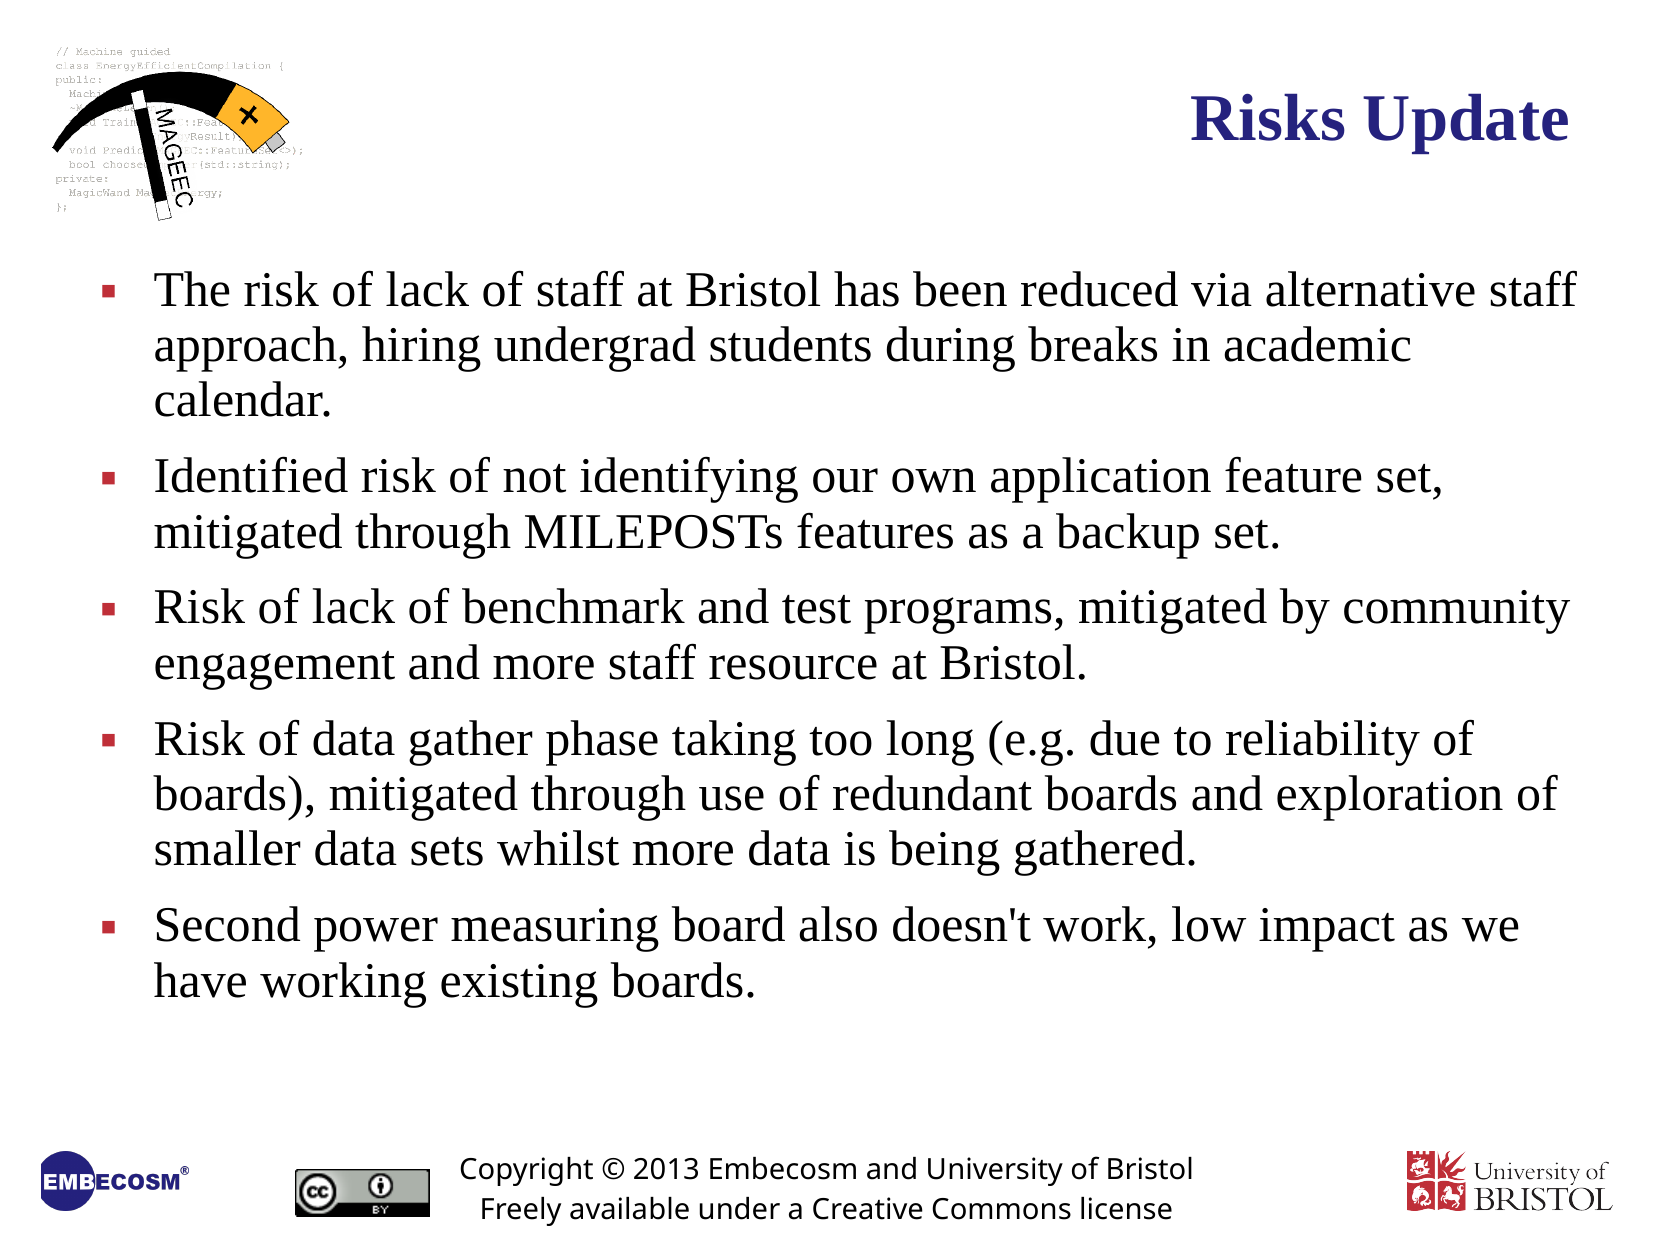

# Risks Update
The risk of lack of staff at Bristol has been reduced via alternative staff approach, hiring undergrad students during breaks in academic calendar.
Identified risk of not identifying our own application feature set, mitigated through MILEPOSTs features as a backup set.
Risk of lack of benchmark and test programs, mitigated by community engagement and more staff resource at Bristol.
Risk of data gather phase taking too long (e.g. due to reliability of boards), mitigated through use of redundant boards and exploration of smaller data sets whilst more data is being gathered.
Second power measuring board also doesn't work, low impact as we have working existing boards.